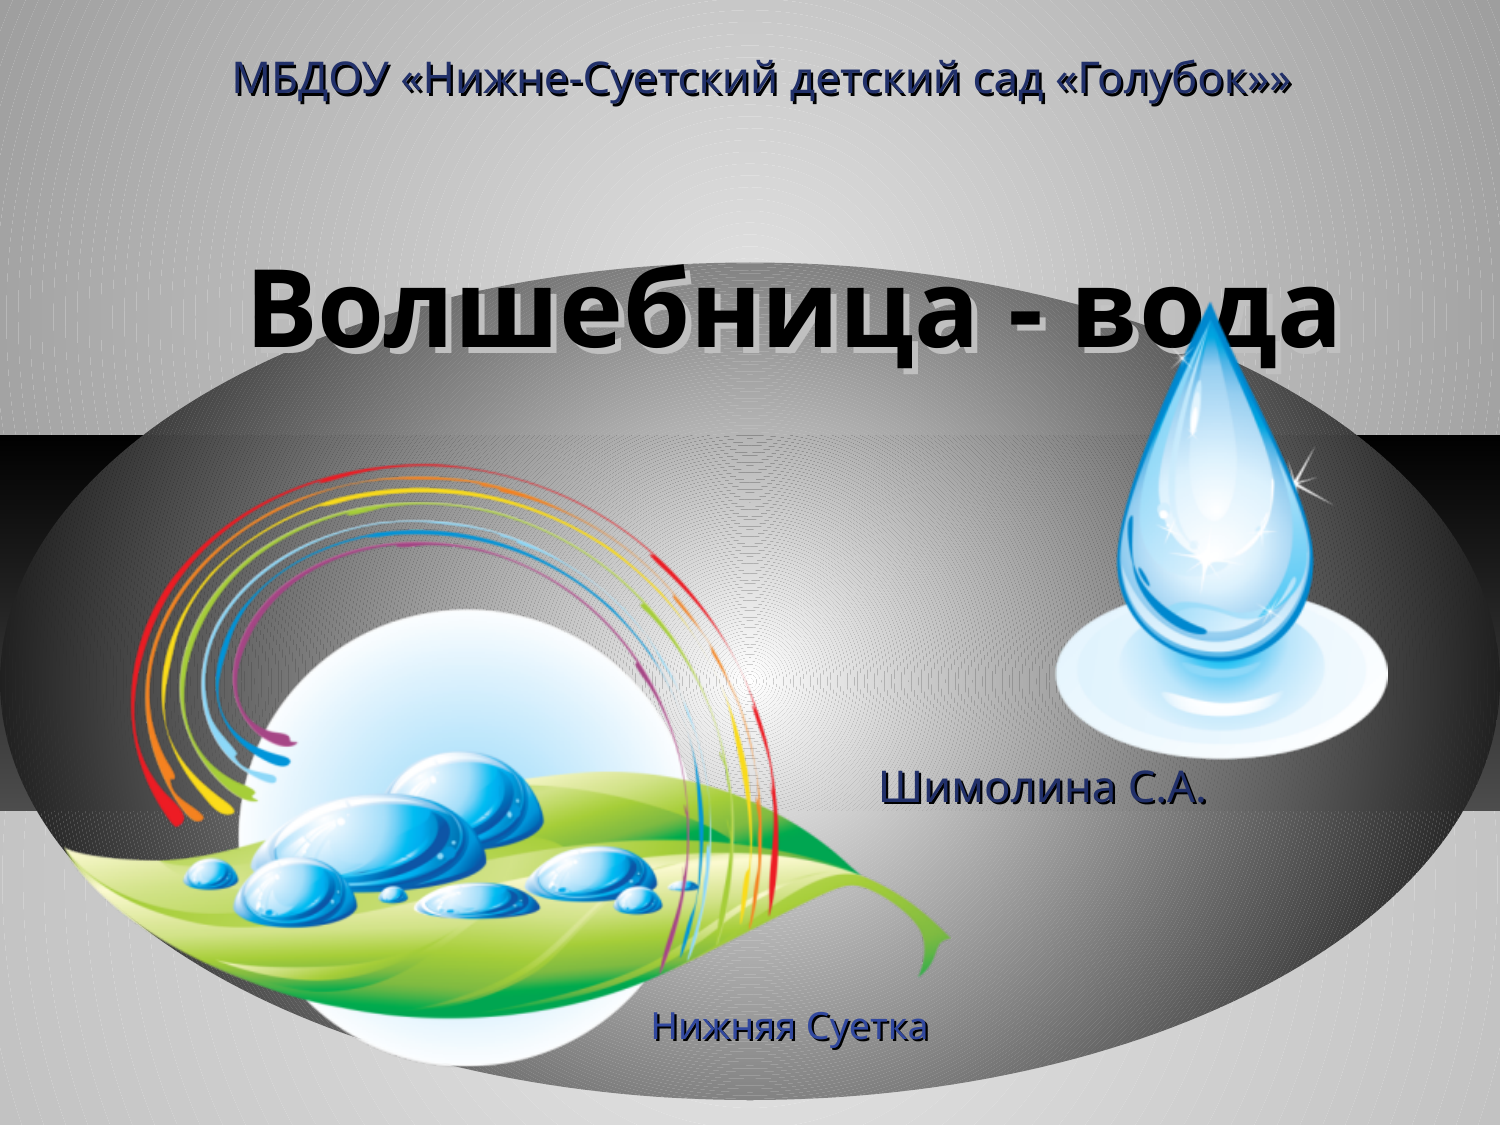

МБДОУ «Нижне-Суетский детский сад «Голубок»»
Волшебница - вода
# Шимолина С.А.
Нижняя Суетка